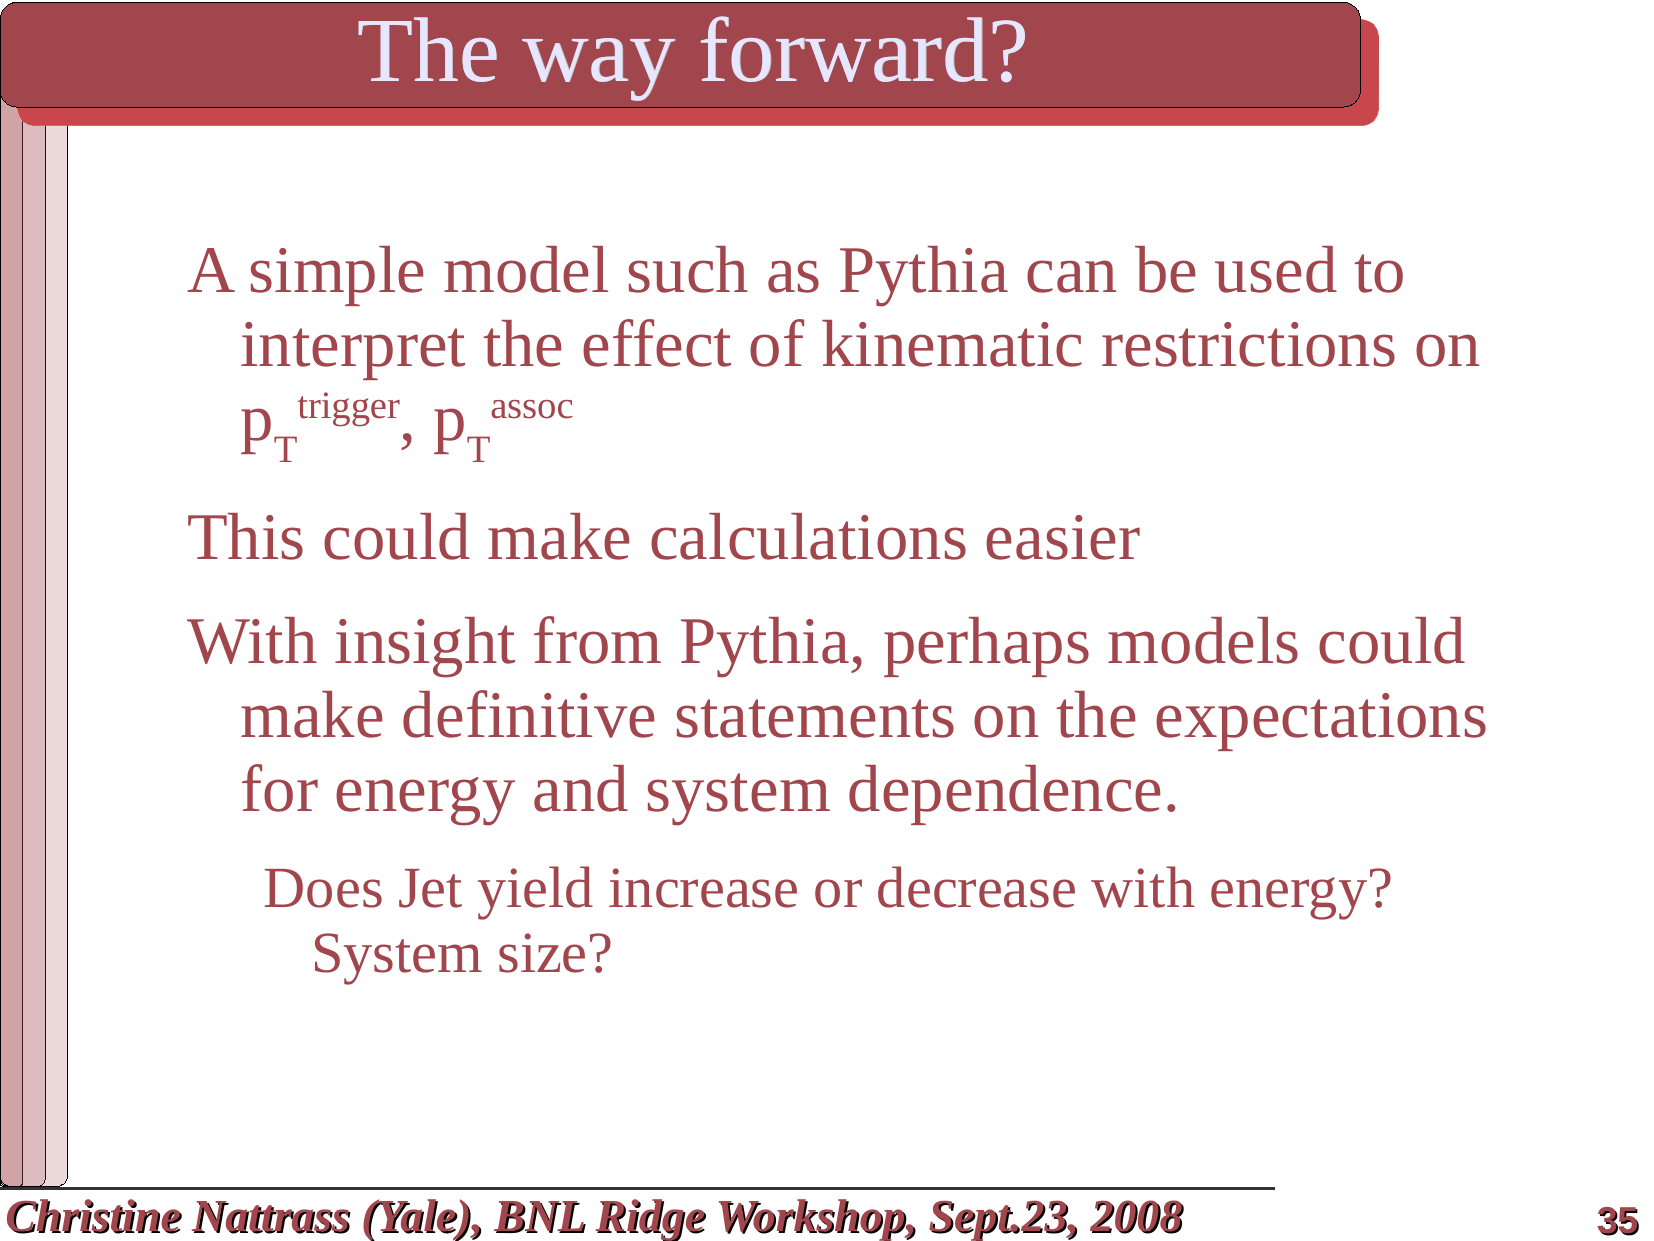

# The way forward?
A simple model such as Pythia can be used to interpret the effect of kinematic restrictions on pTtrigger, pTassoc
This could make calculations easier
With insight from Pythia, perhaps models could make definitive statements on the expectations for energy and system dependence.
Does Jet yield increase or decrease with energy? System size?